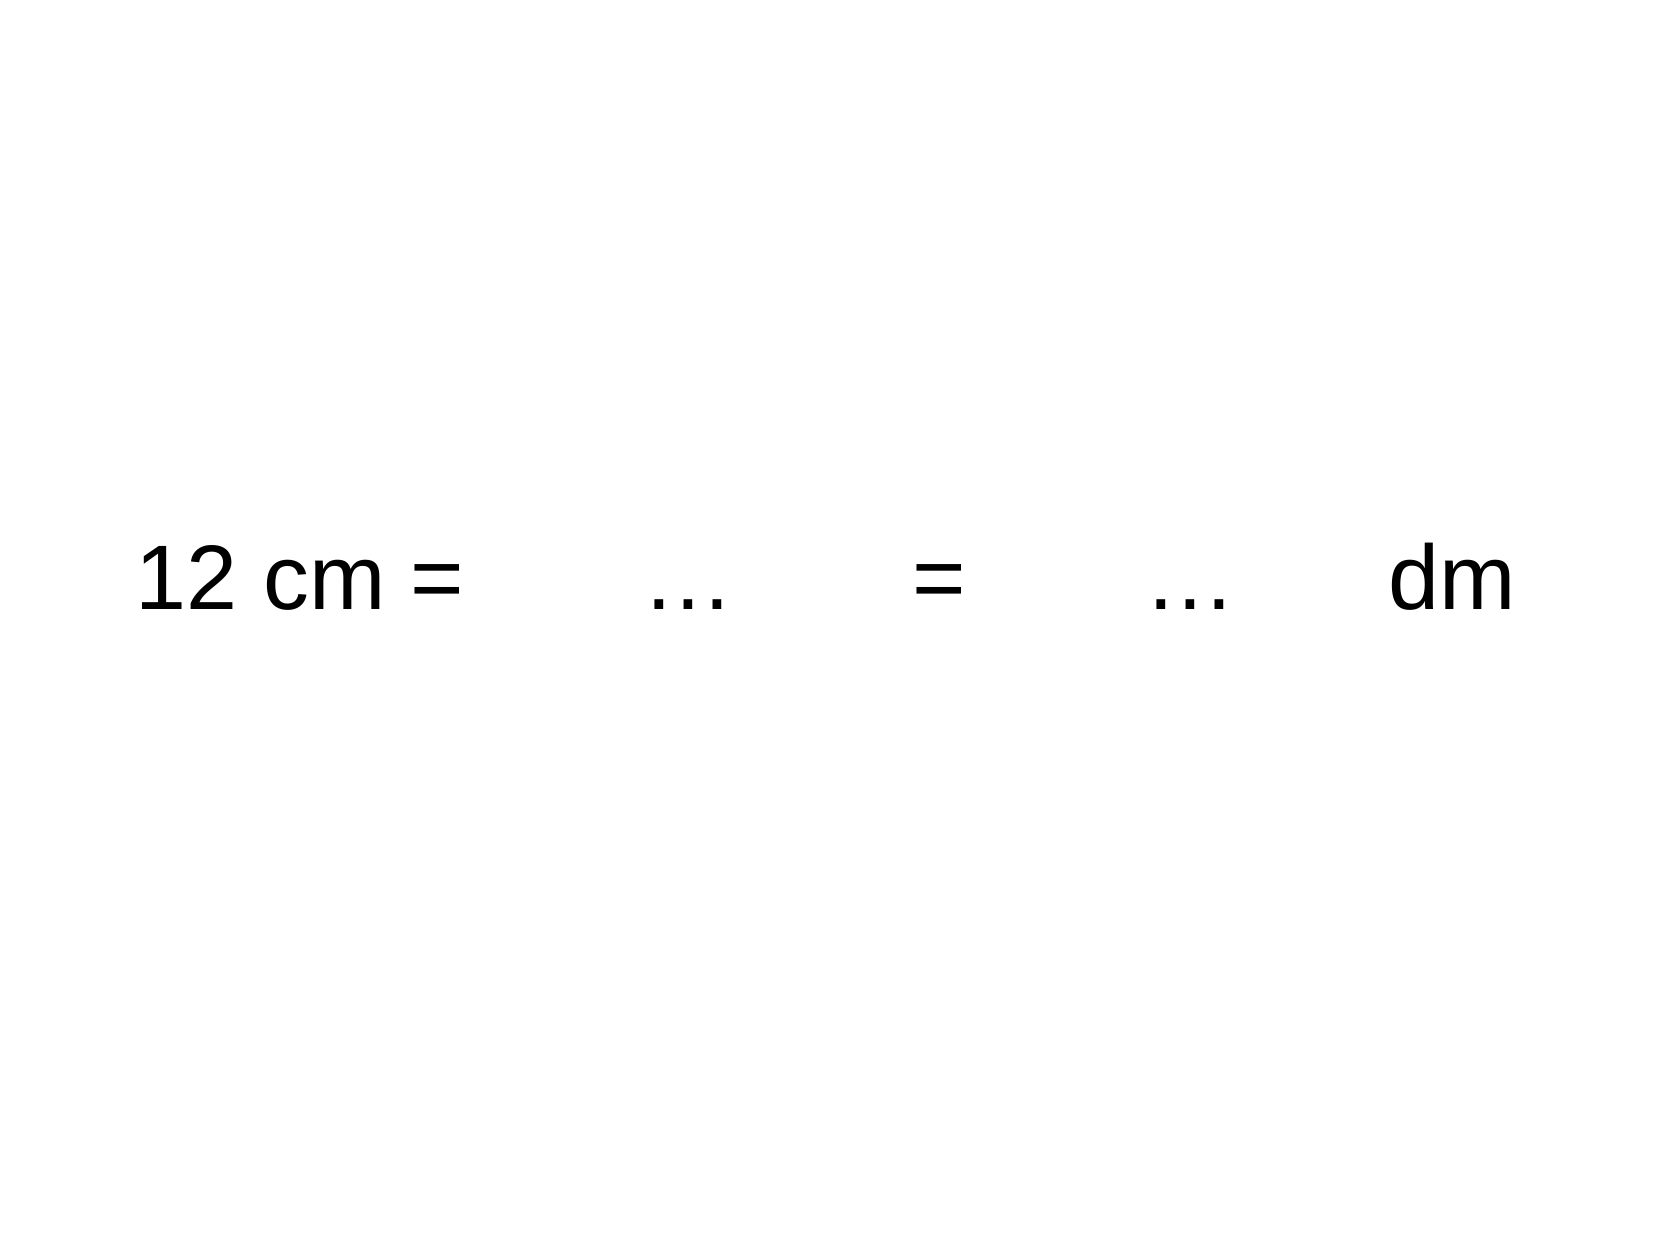

# 12 cm =  … = … dm